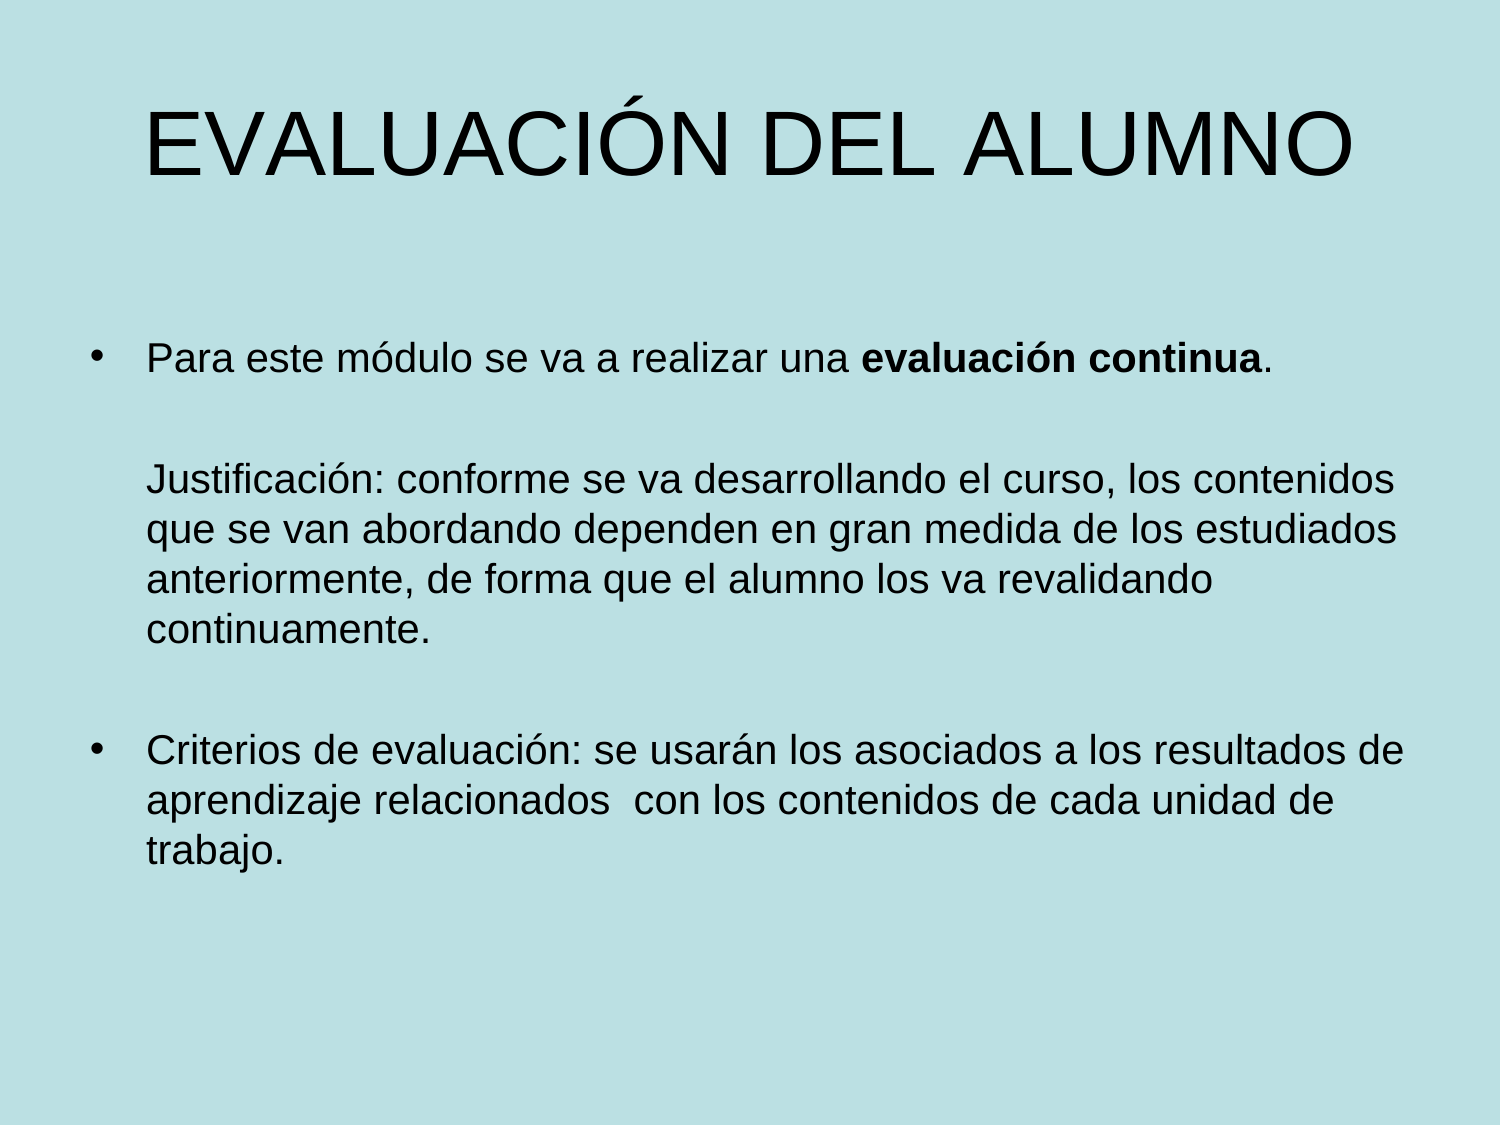

# EVALUACIÓN DEL ALUMNO
Para este módulo se va a realizar una evaluación continua.
	Justificación: conforme se va desarrollando el curso, los contenidos que se van abordando dependen en gran medida de los estudiados anteriormente, de forma que el alumno los va revalidando continuamente.
Criterios de evaluación: se usarán los asociados a los resultados de aprendizaje relacionados con los contenidos de cada unidad de trabajo.